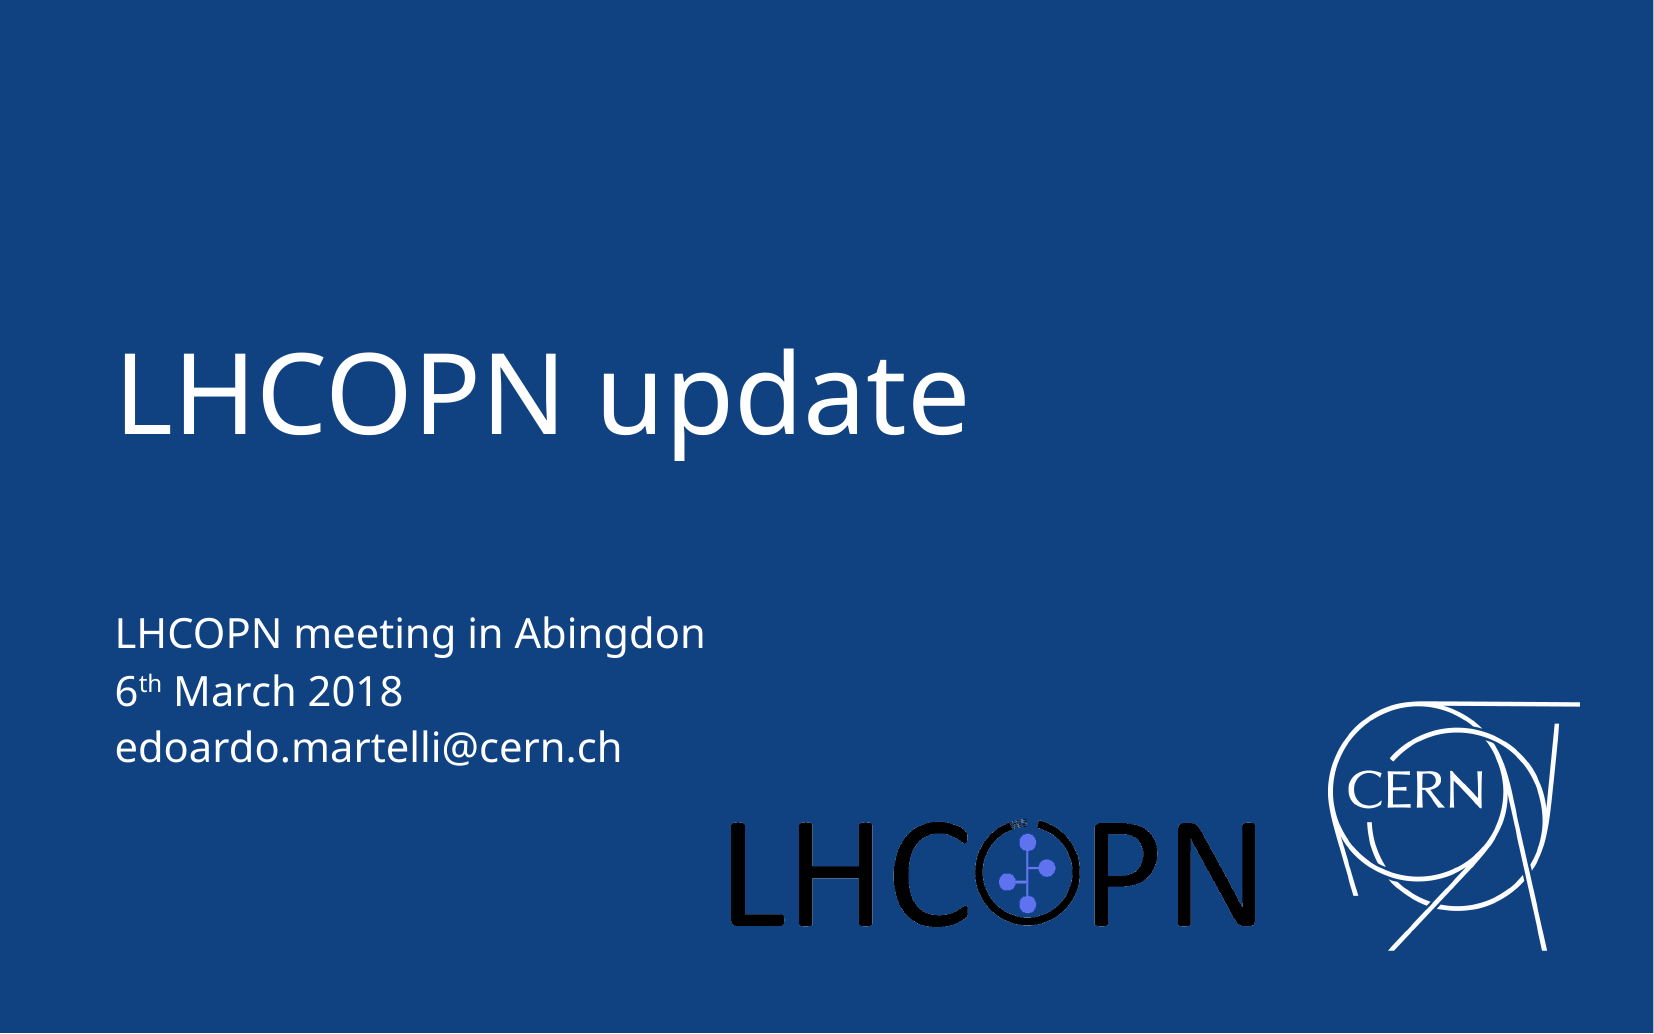

# LHCOPN update LHCOPN meeting in Abingdon 6th March 2018 edoardo.martelli@cern.ch